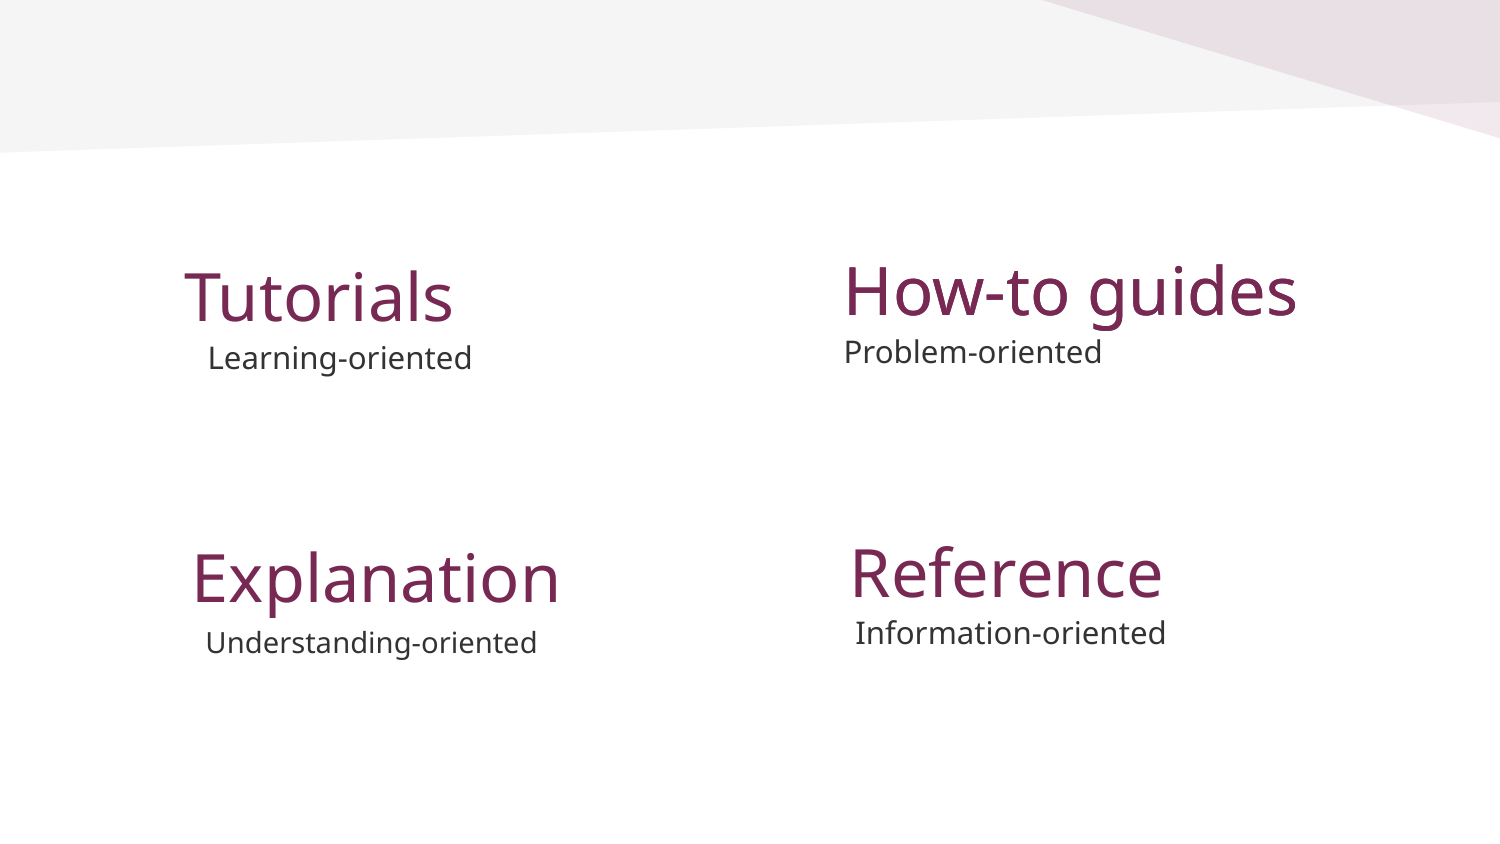

How-to guides
How-to guides
Tutorials
Problem-oriented
Learning-oriented
Reference
Explanation
Information-oriented
Understanding-oriented